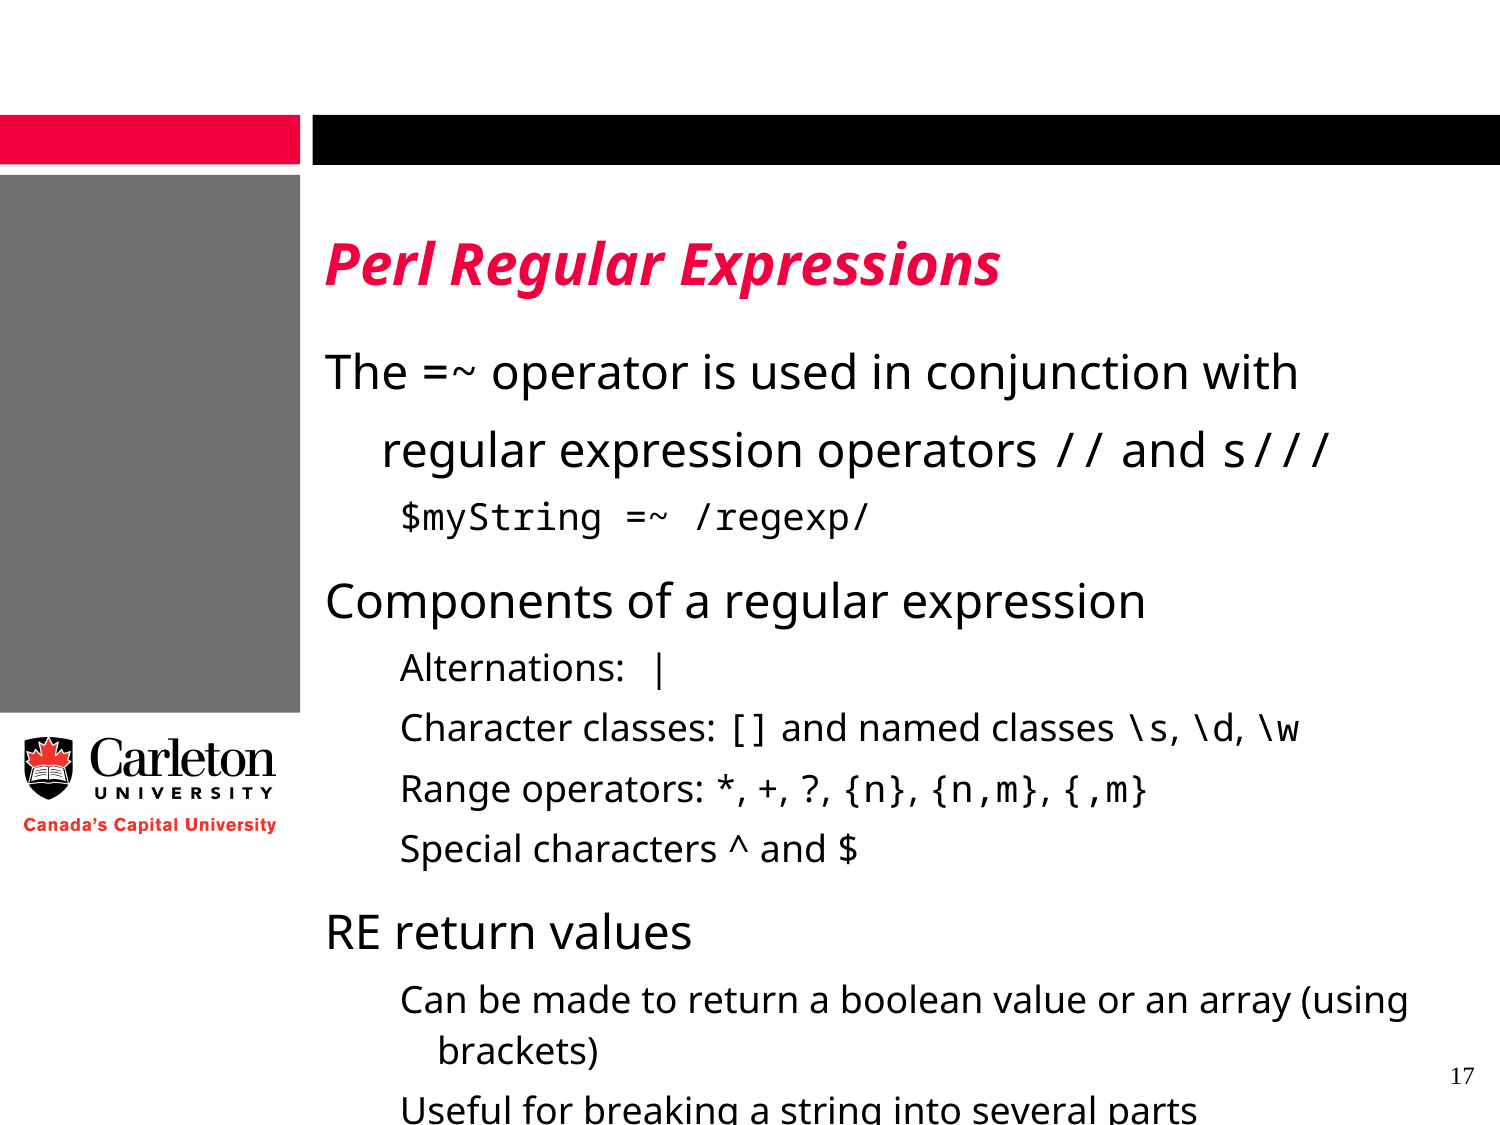

# Perl Regular Expressions
The =~ operator is used in conjunction with regular expression operators // and s///
$myString =~ /regexp/
Components of a regular expression
Alternations: |
Character classes: [] and named classes \s, \d, \w
Range operators: *, +, ?, {n}, {n,m}, {,m}
Special characters ^ and $
RE return values
Can be made to return a boolean value or an array (using brackets)
Useful for breaking a string into several parts
17